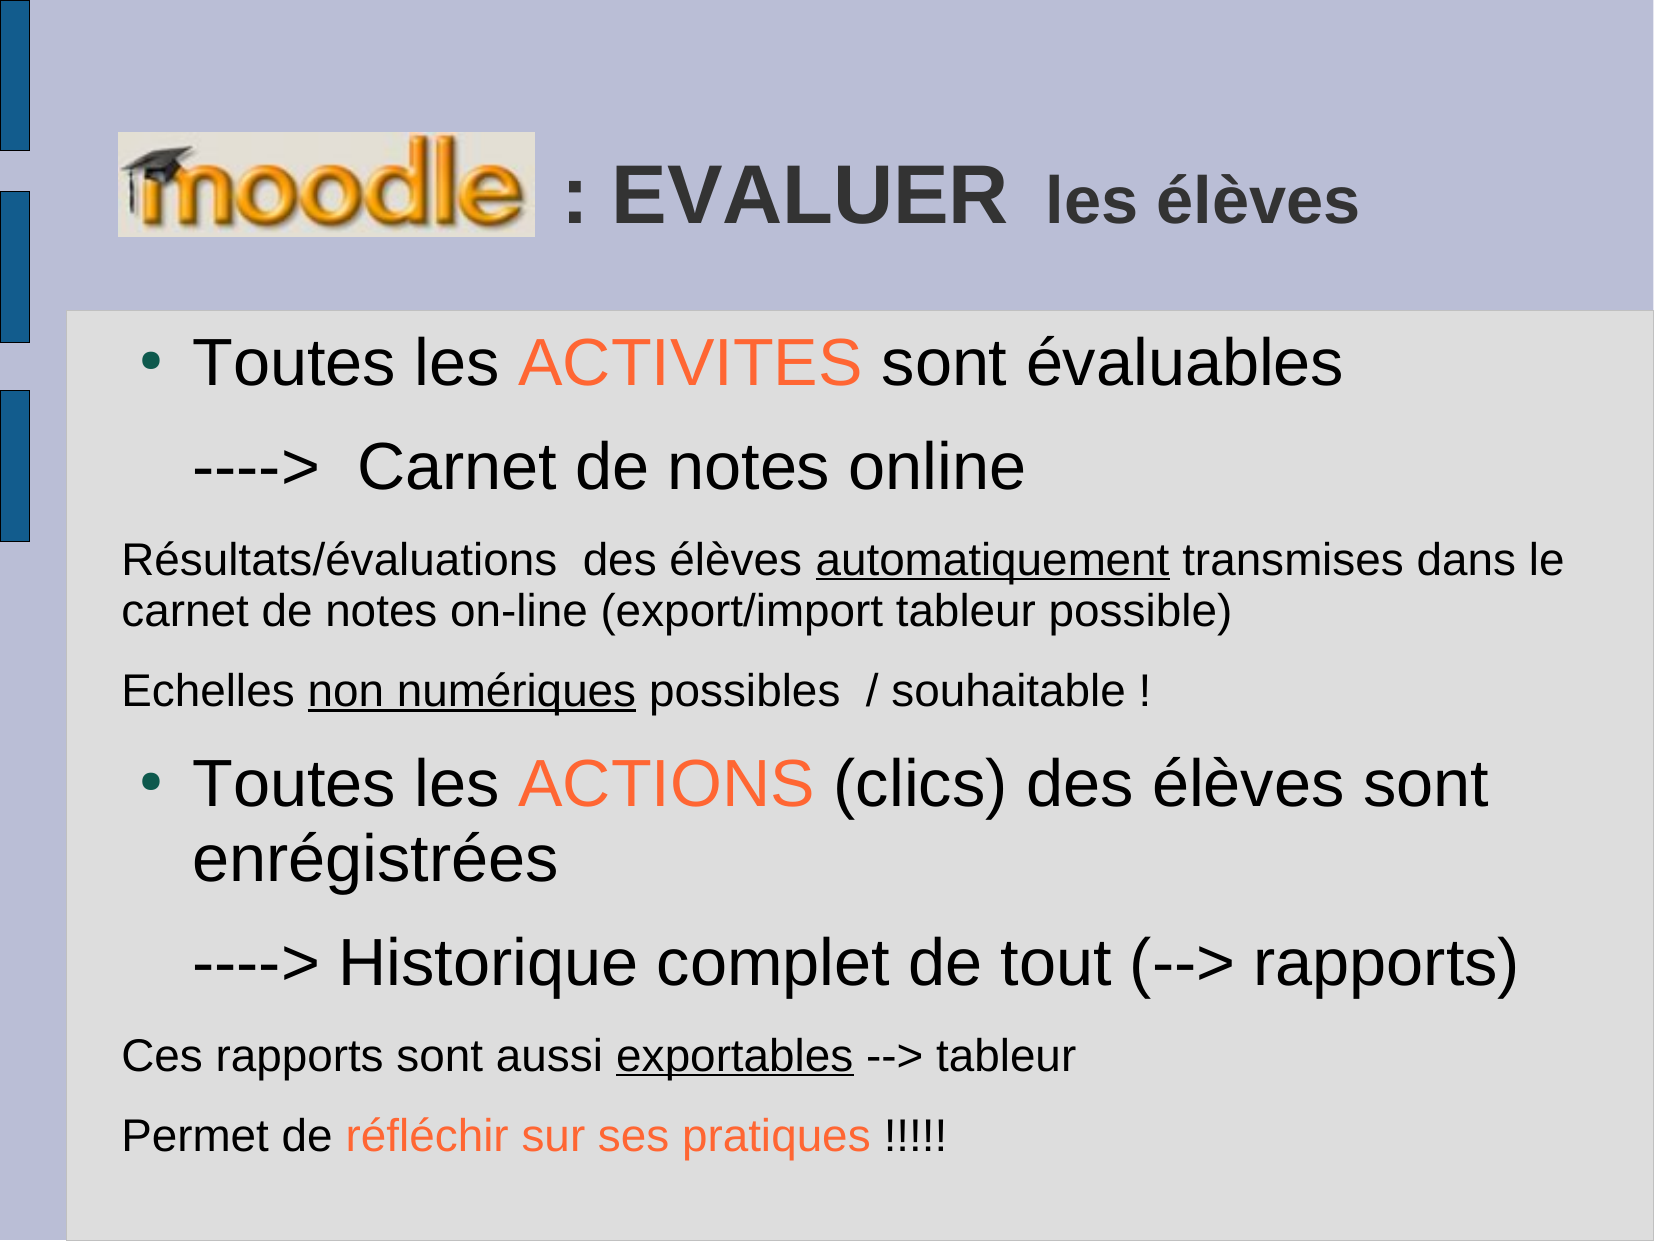

# : EVALUER les élèves
Toutes les ACTIVITES sont évaluables
----> Carnet de notes online
Résultats/évaluations des élèves automatiquement transmises dans le carnet de notes on-line (export/import tableur possible)
Echelles non numériques possibles / souhaitable !
Toutes les ACTIONS (clics) des élèves sont enrégistrées
----> Historique complet de tout (--> rapports)
Ces rapports sont aussi exportables --> tableur
Permet de réfléchir sur ses pratiques !!!!!